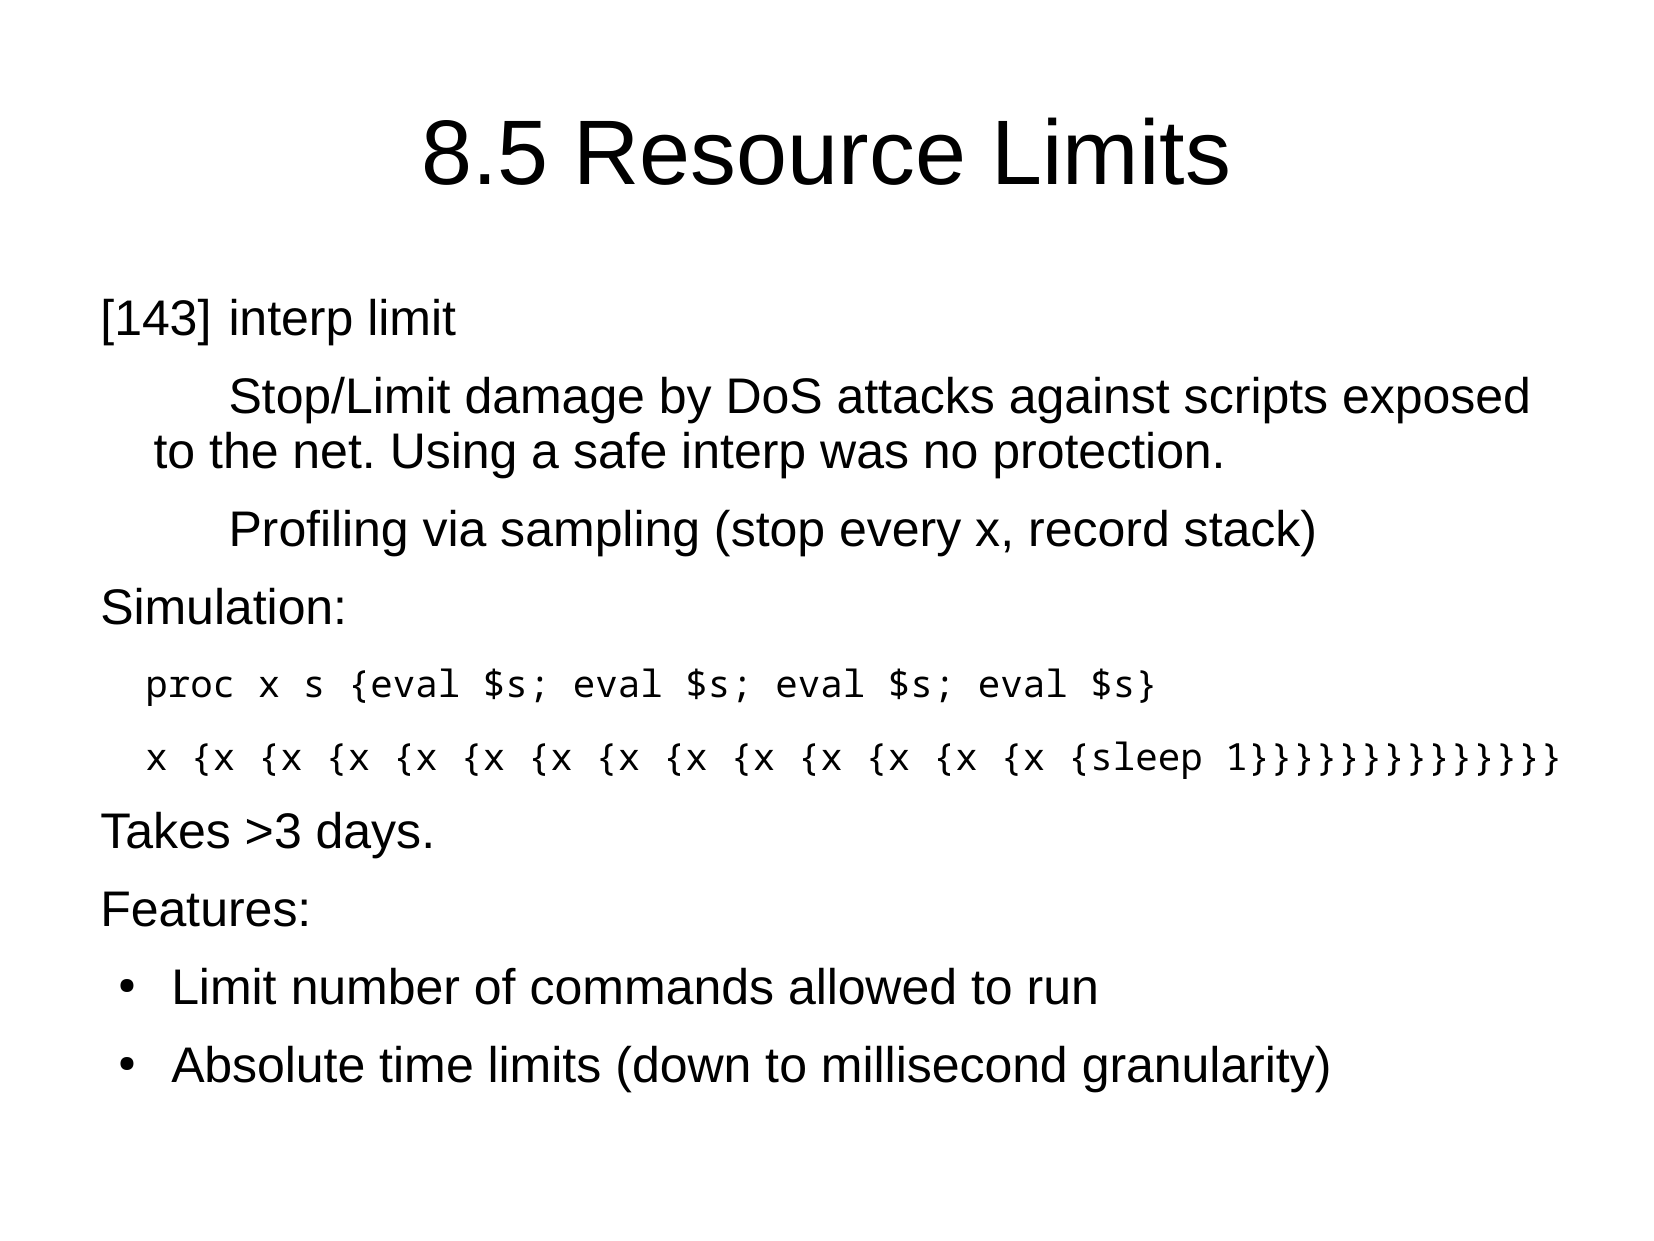

# 8.5 Resource Limits
[143]	interp limit
	Stop/Limit damage by DoS attacks against scripts exposed to the net. Using a safe interp was no protection.
	Profiling via sampling (stop every x, record stack)
Simulation:
 proc x s {eval $s; eval $s; eval $s; eval $s}
 x {x {x {x {x {x {x {x {x {x {x {x {x {x {sleep 1}}}}}}}}}}}}}}
Takes >3 days.
Features:
Limit number of commands allowed to run
Absolute time limits (down to millisecond granularity)